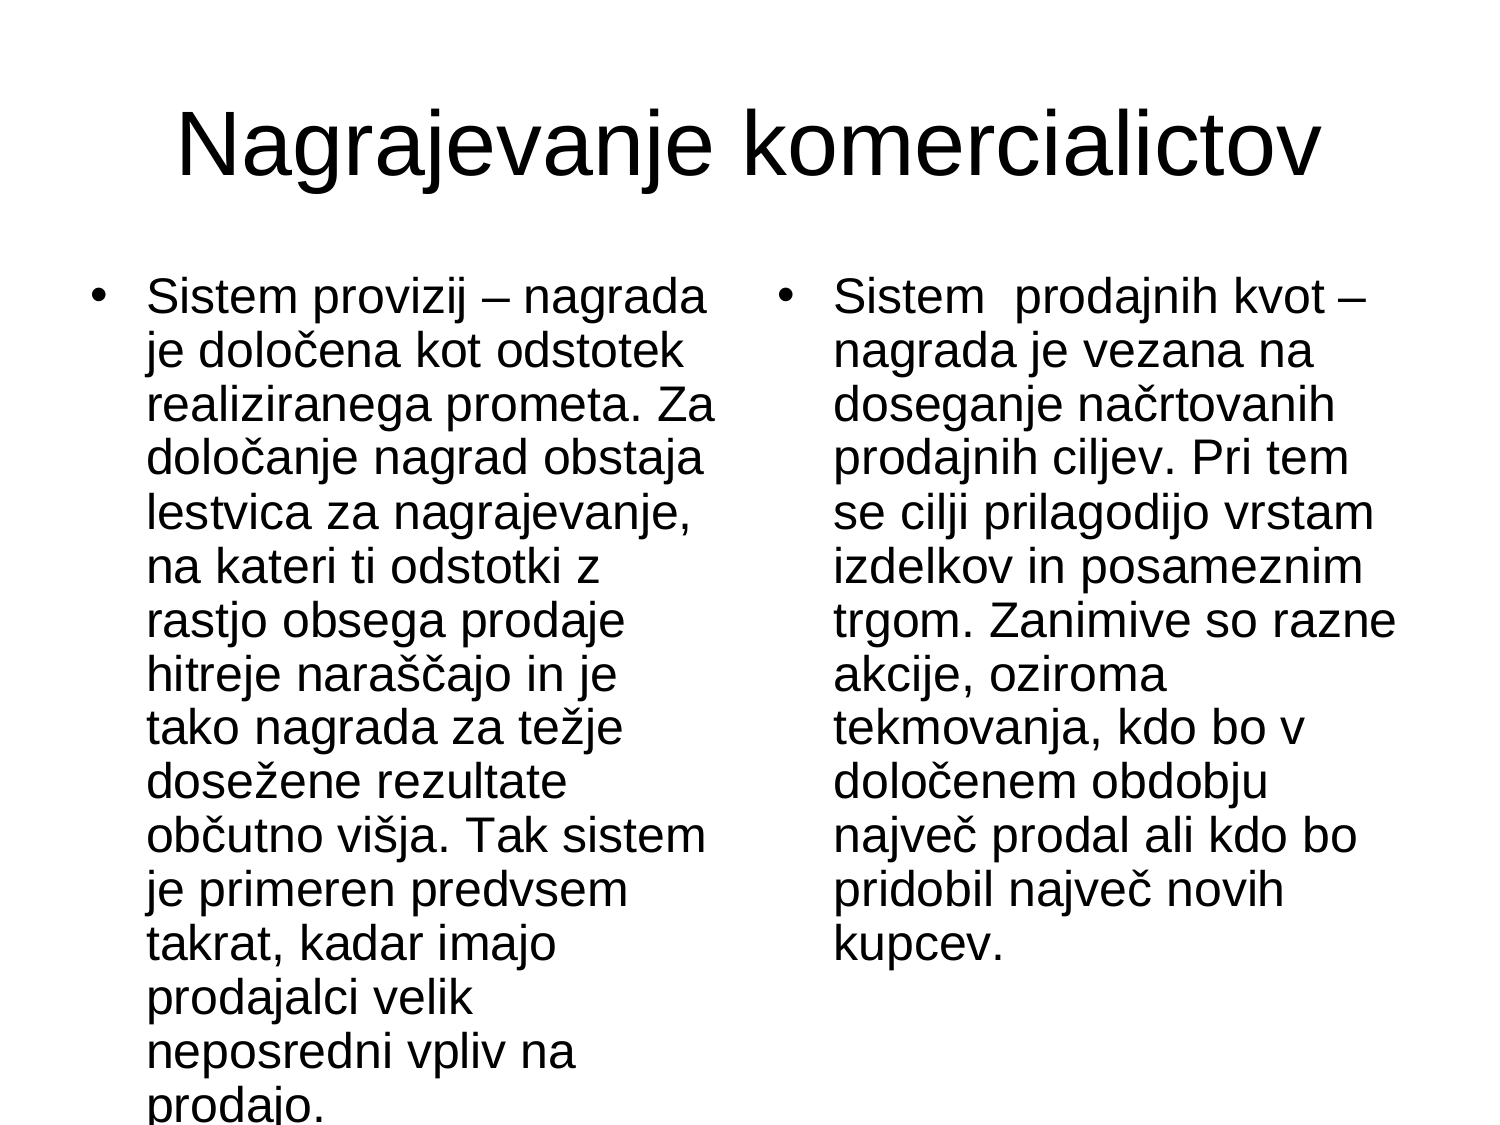

# Nagrajevanje komercialictov
Sistem provizij – nagrada je določena kot odstotek realiziranega prometa. Za določanje nagrad obstaja lestvica za nagrajevanje, na kateri ti odstotki z rastjo obsega prodaje hitreje naraščajo in je tako nagrada za težje dosežene rezultate občutno višja. Tak sistem je primeren predvsem takrat, kadar imajo prodajalci velik neposredni vpliv na prodajo.
Sistem prodajnih kvot – nagrada je vezana na doseganje načrtovanih prodajnih ciljev. Pri tem se cilji prilagodijo vrstam izdelkov in posameznim trgom. Zanimive so razne akcije, oziroma tekmovanja, kdo bo v določenem obdobju največ prodal ali kdo bo pridobil največ novih kupcev.